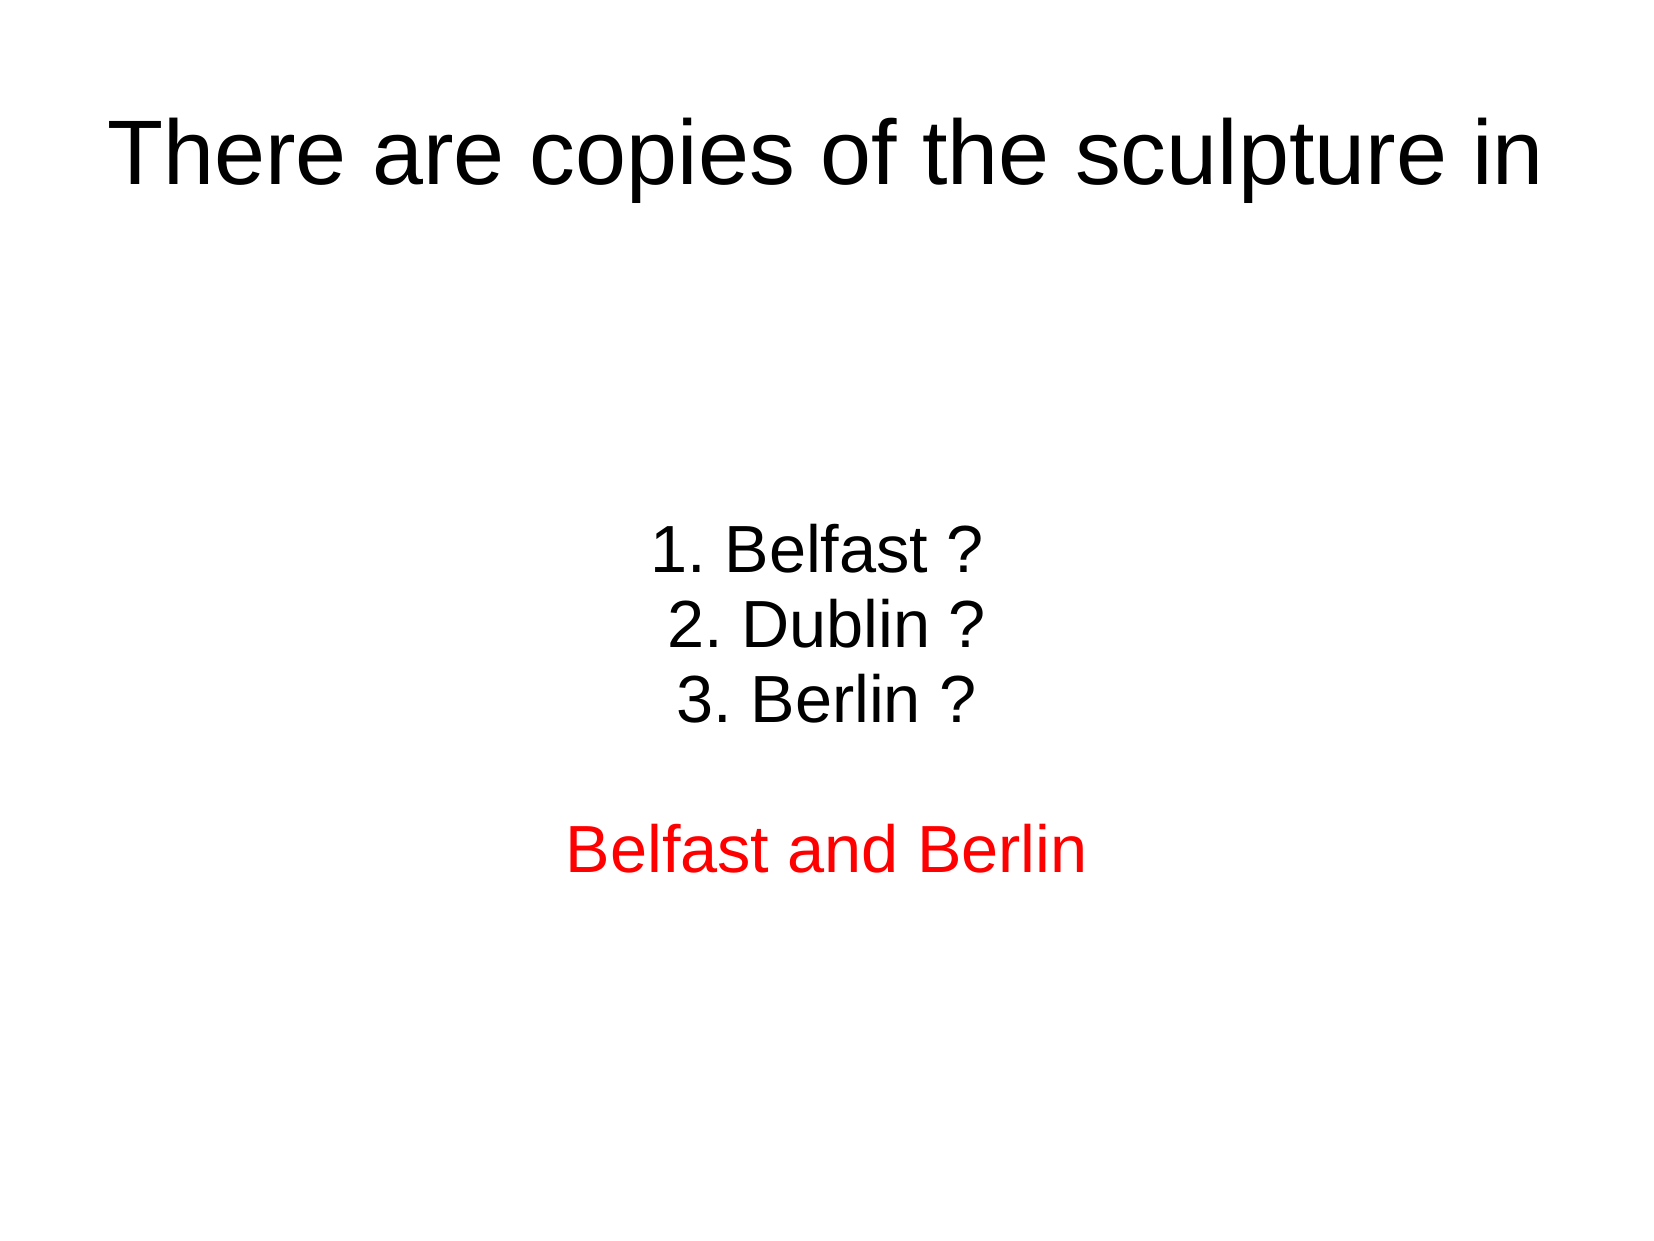

# There are copies of the sculpture in
1. Belfast ?
2. Dublin ?
3. Berlin ?
Belfast and Berlin